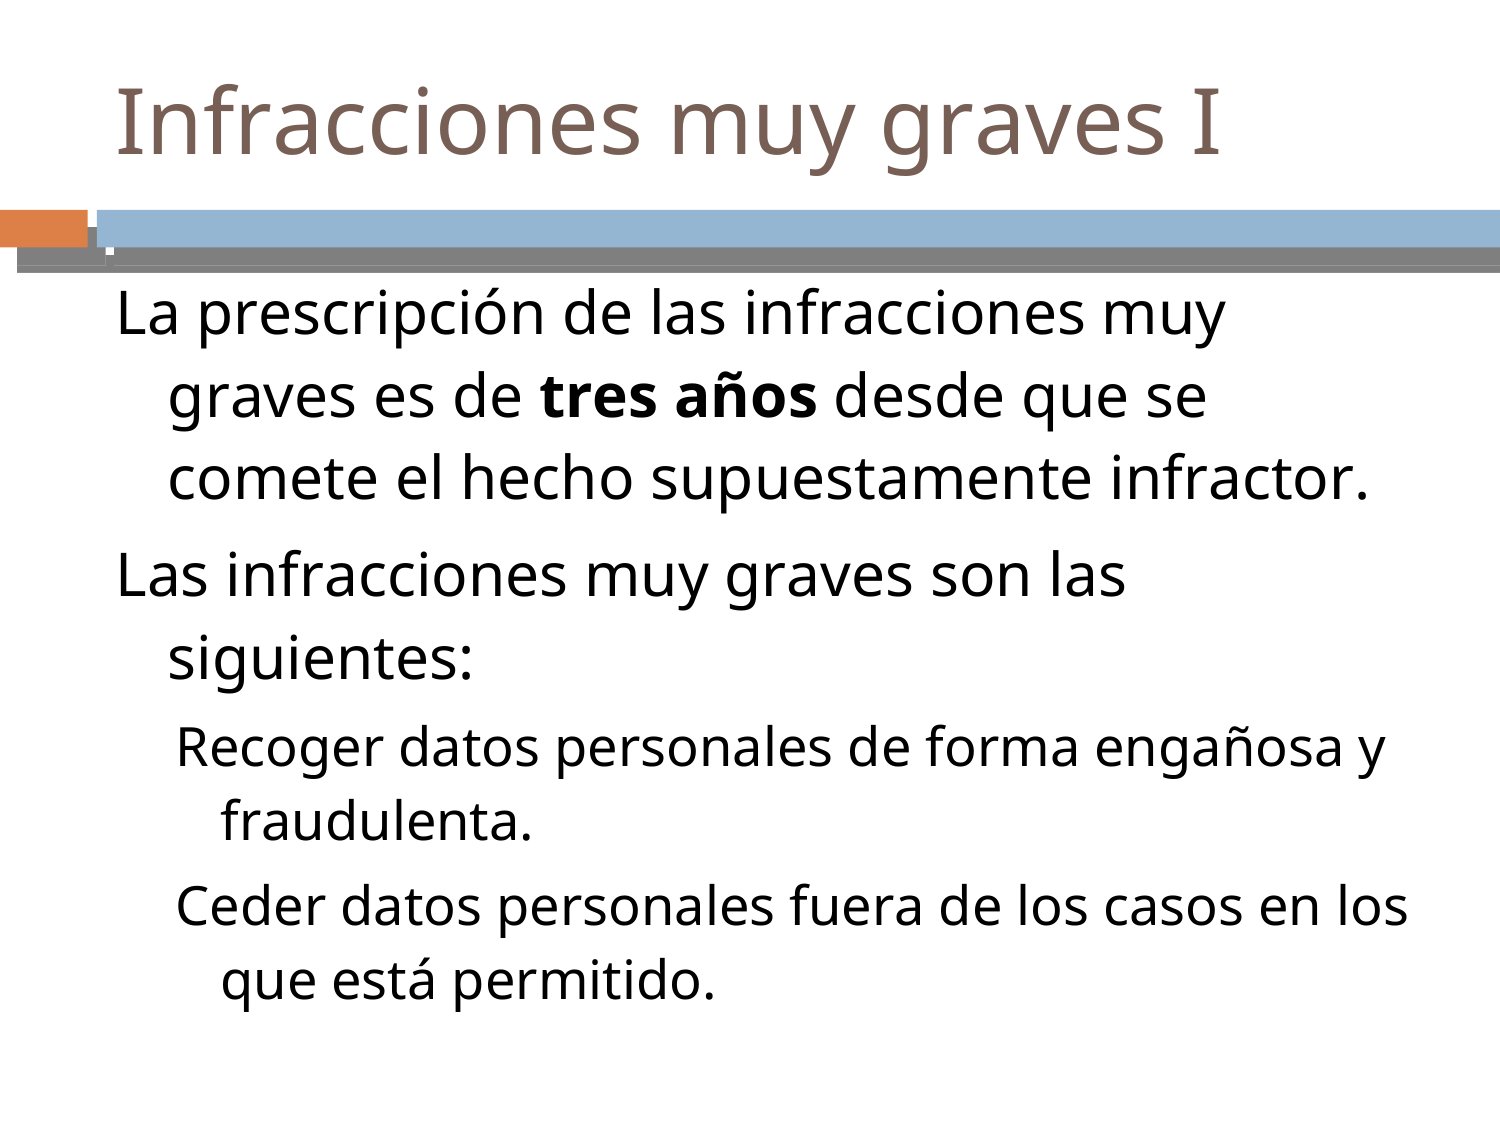

# Infracciones muy graves I
La prescripción de las infracciones muy graves es de tres años desde que se comete el hecho supuestamente infractor.
Las infracciones muy graves son las siguientes:
Recoger datos personales de forma engañosa y fraudulenta.
Ceder datos personales fuera de los casos en los que está permitido.